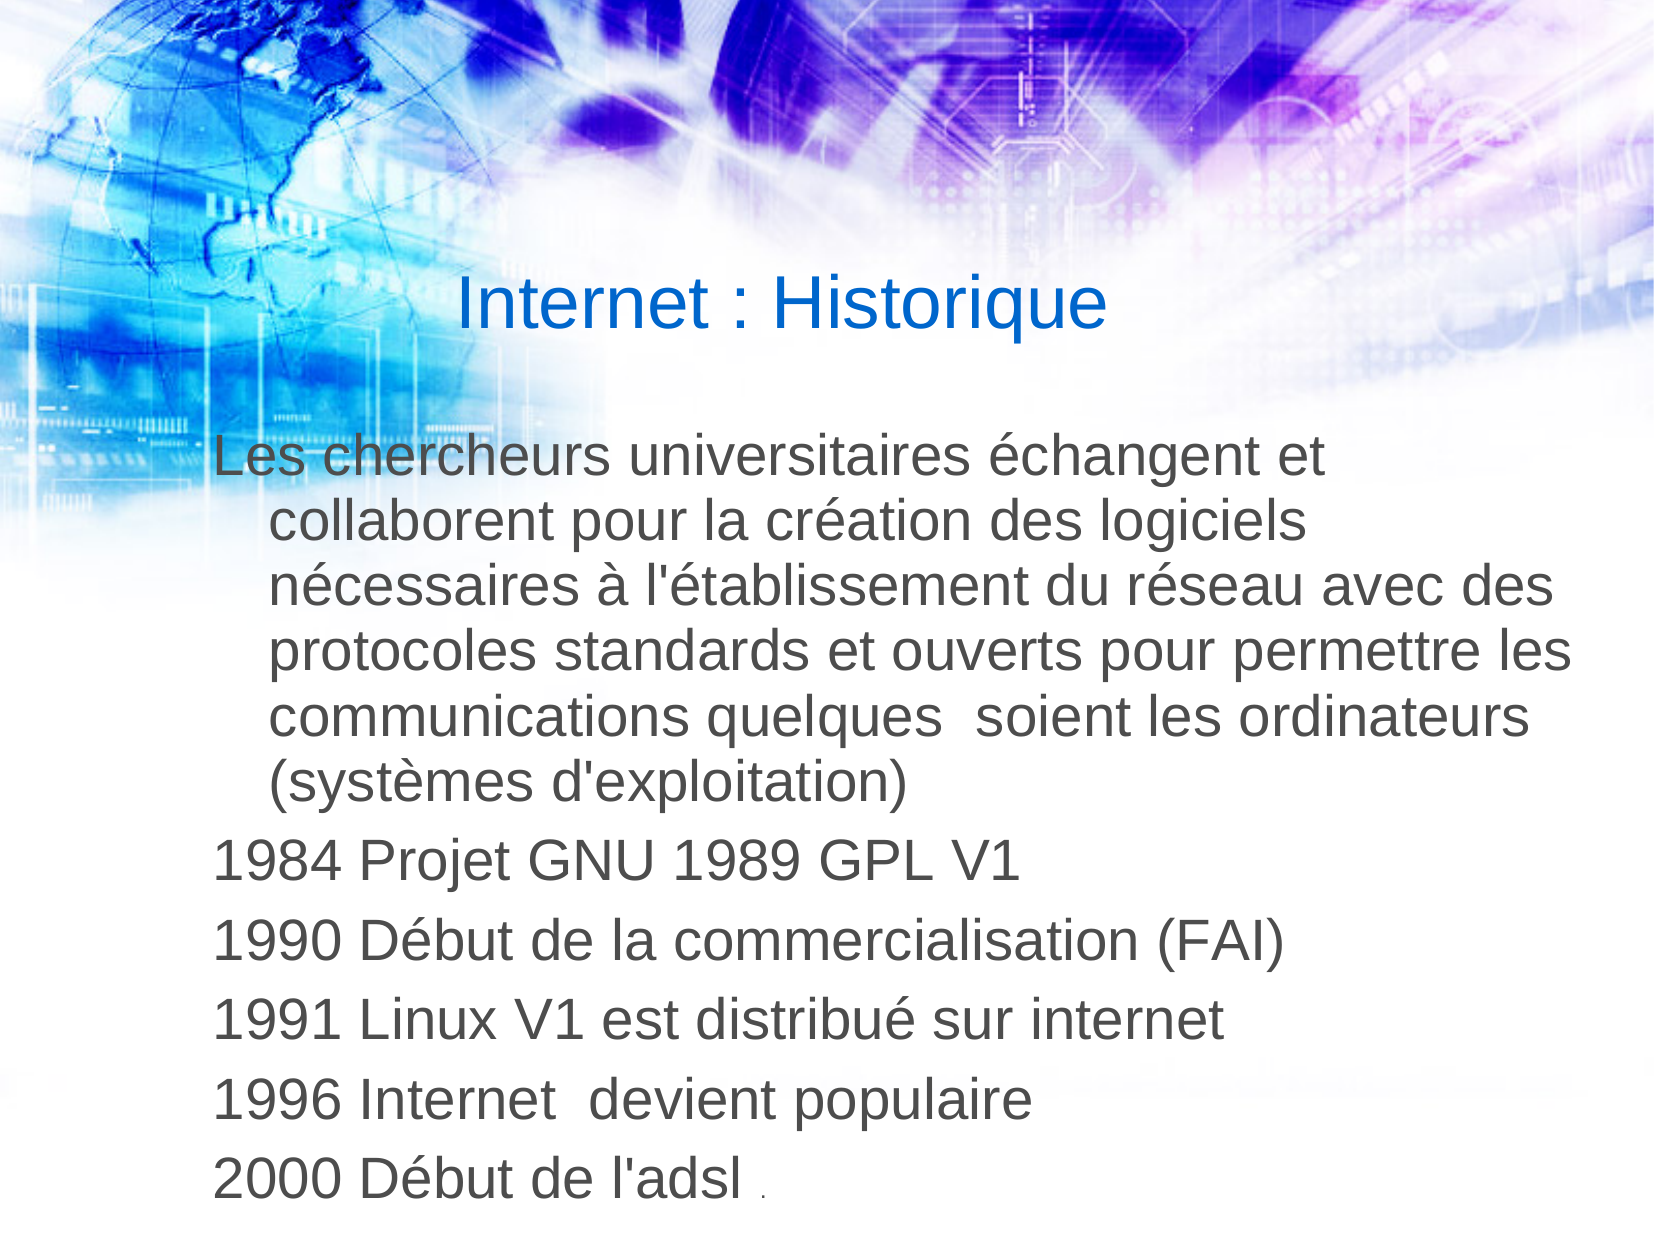

# Internet : Historique
Les chercheurs universitaires échangent et collaborent pour la création des logiciels nécessaires à l'établissement du réseau avec des protocoles standards et ouverts pour permettre les communications quelques soient les ordinateurs (systèmes d'exploitation)
1984 Projet GNU 1989 GPL V1
1990 Début de la commercialisation (FAI)
1991 Linux V1 est distribué sur internet
1996 Internet devient populaire
2000 Début de l'adsl .